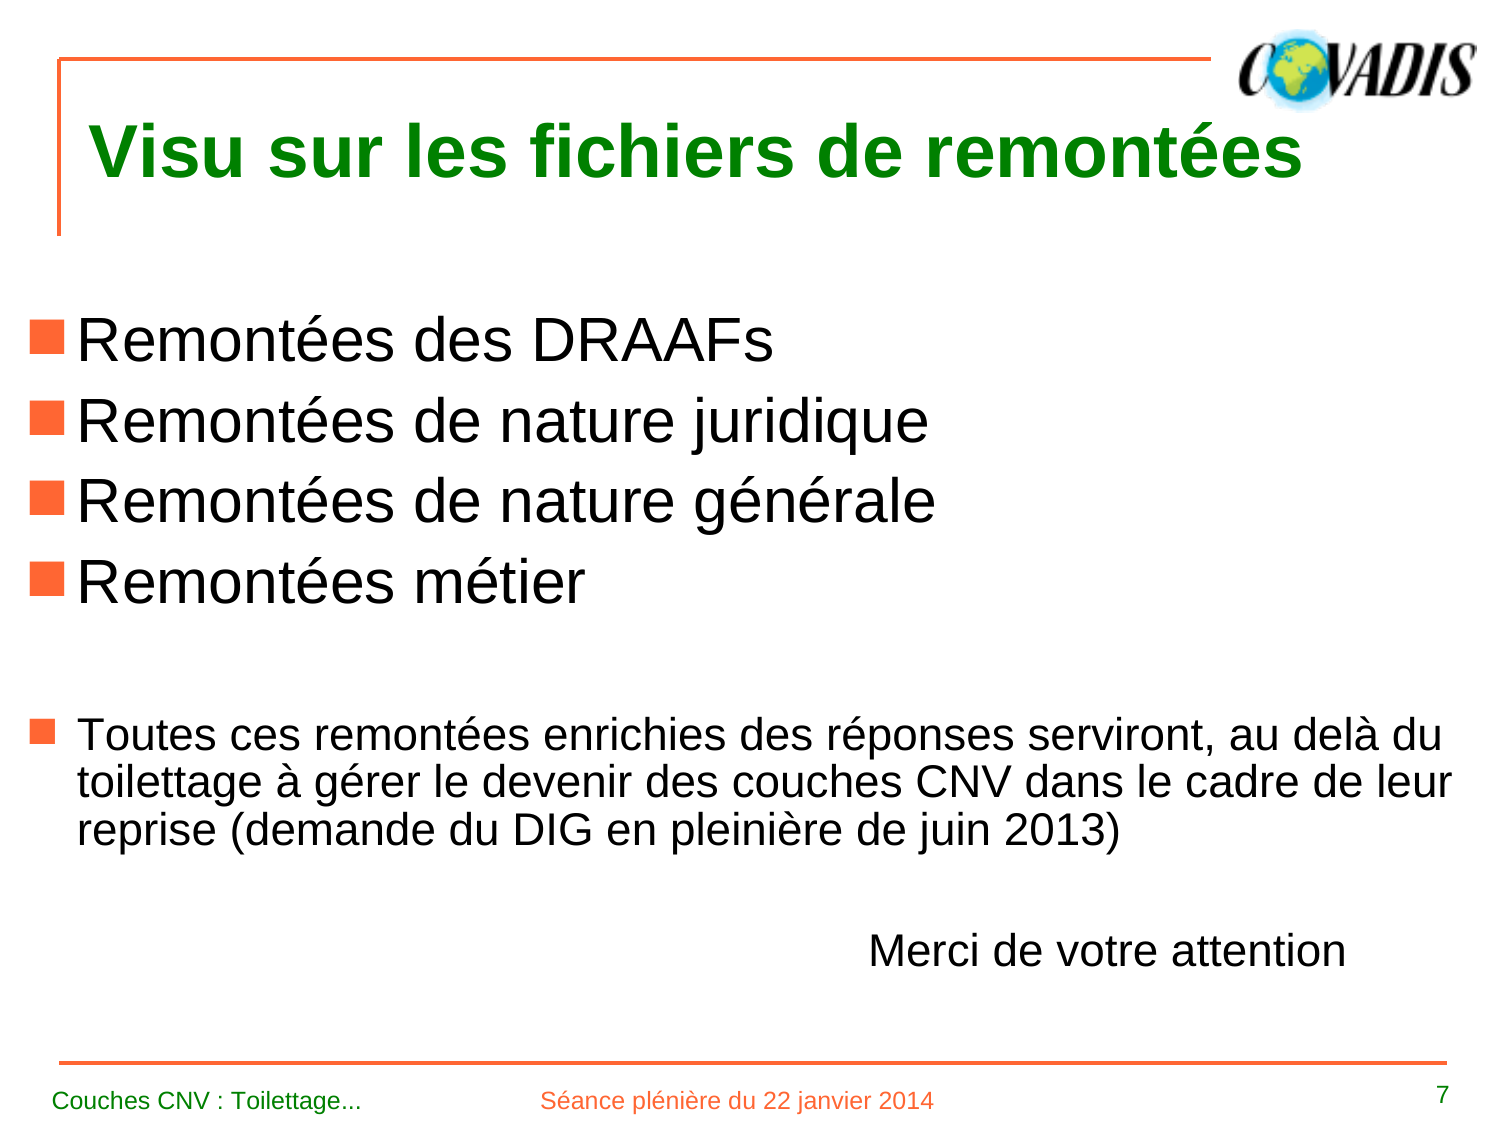

# Visu sur les fichiers de remontées
Remontées des DRAAFs
Remontées de nature juridique
Remontées de nature générale
Remontées métier
Toutes ces remontées enrichies des réponses serviront, au delà du toilettage à gérer le devenir des couches CNV dans le cadre de leur reprise (demande du DIG en pleinière de juin 2013)
Merci de votre attention
7
 Couches CNV : Toilettage...
Séance plénière du 22 janvier 2014